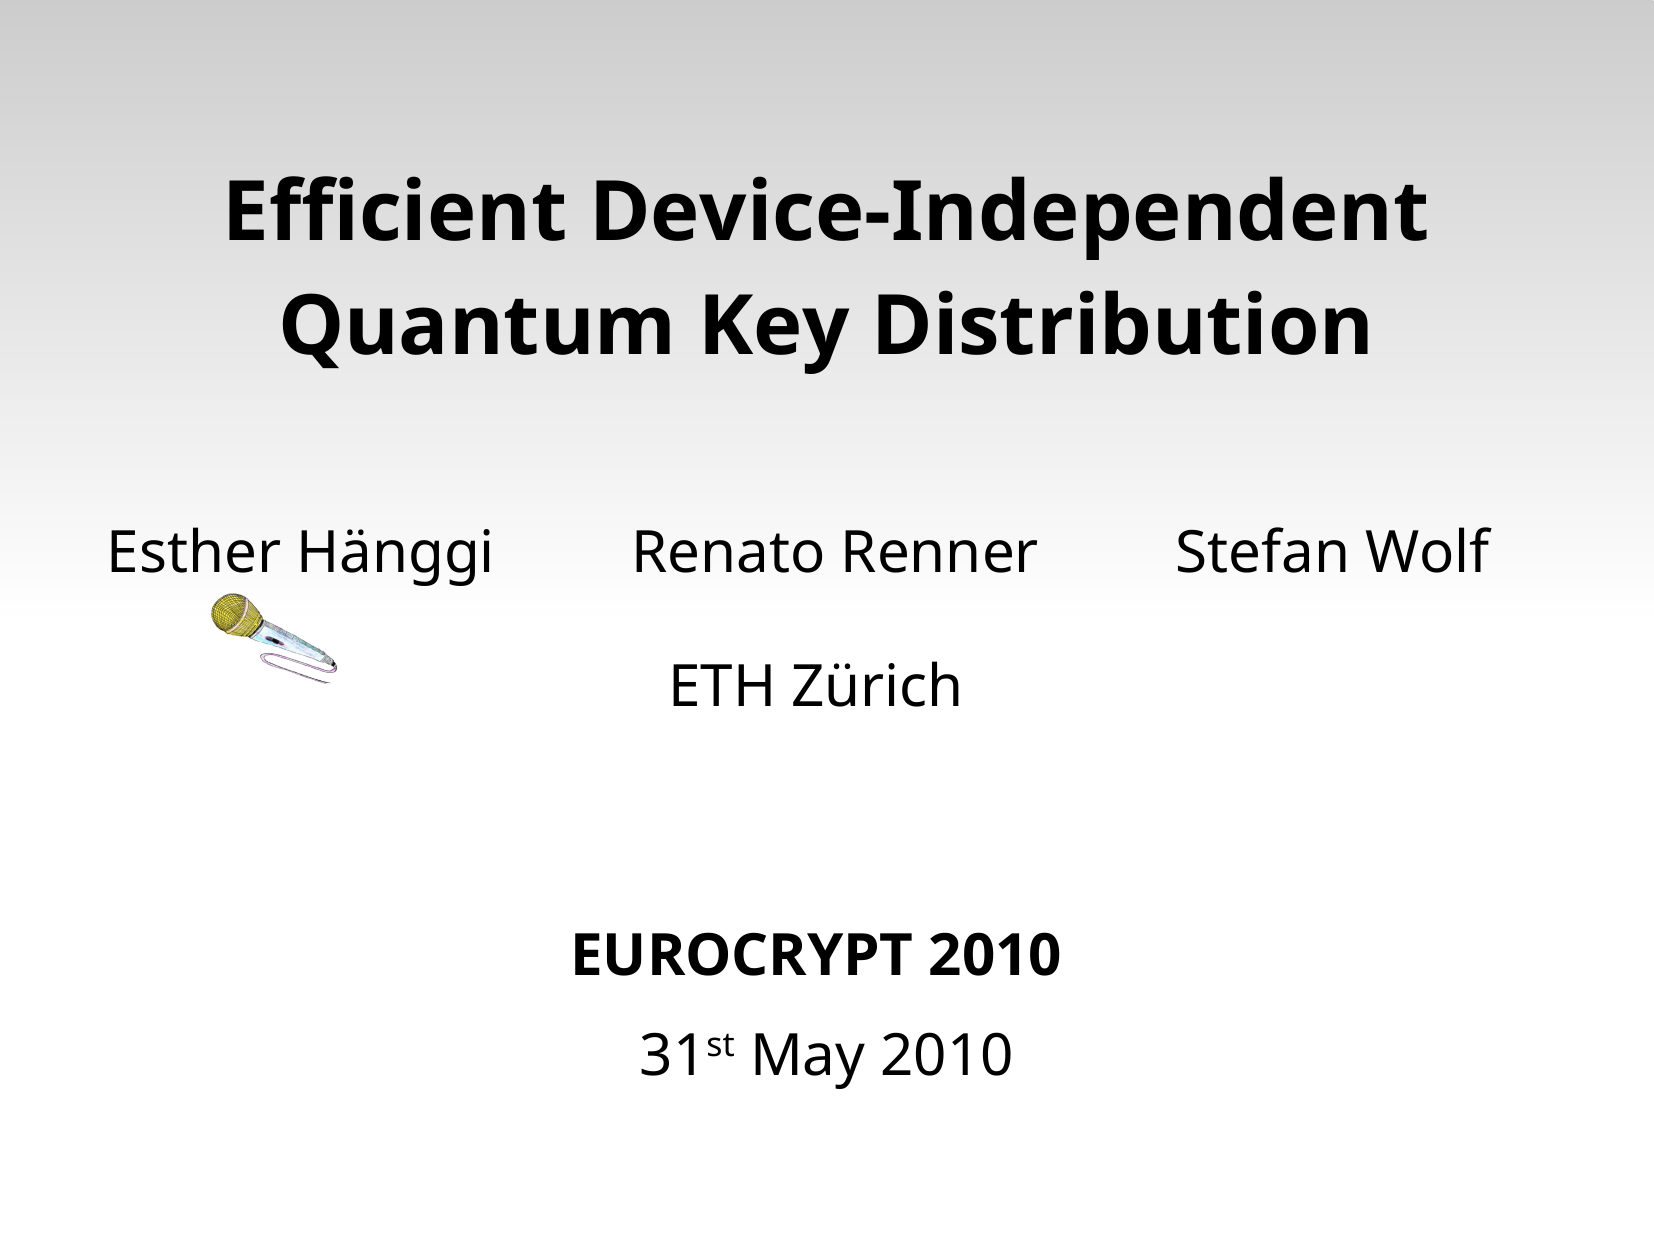

# Efficient Device-Independent Quantum Key Distribution
Esther Hänggi Renato Renner Stefan Wolf
ETH Zürich
EUROCRYPT 2010
31st May 2010